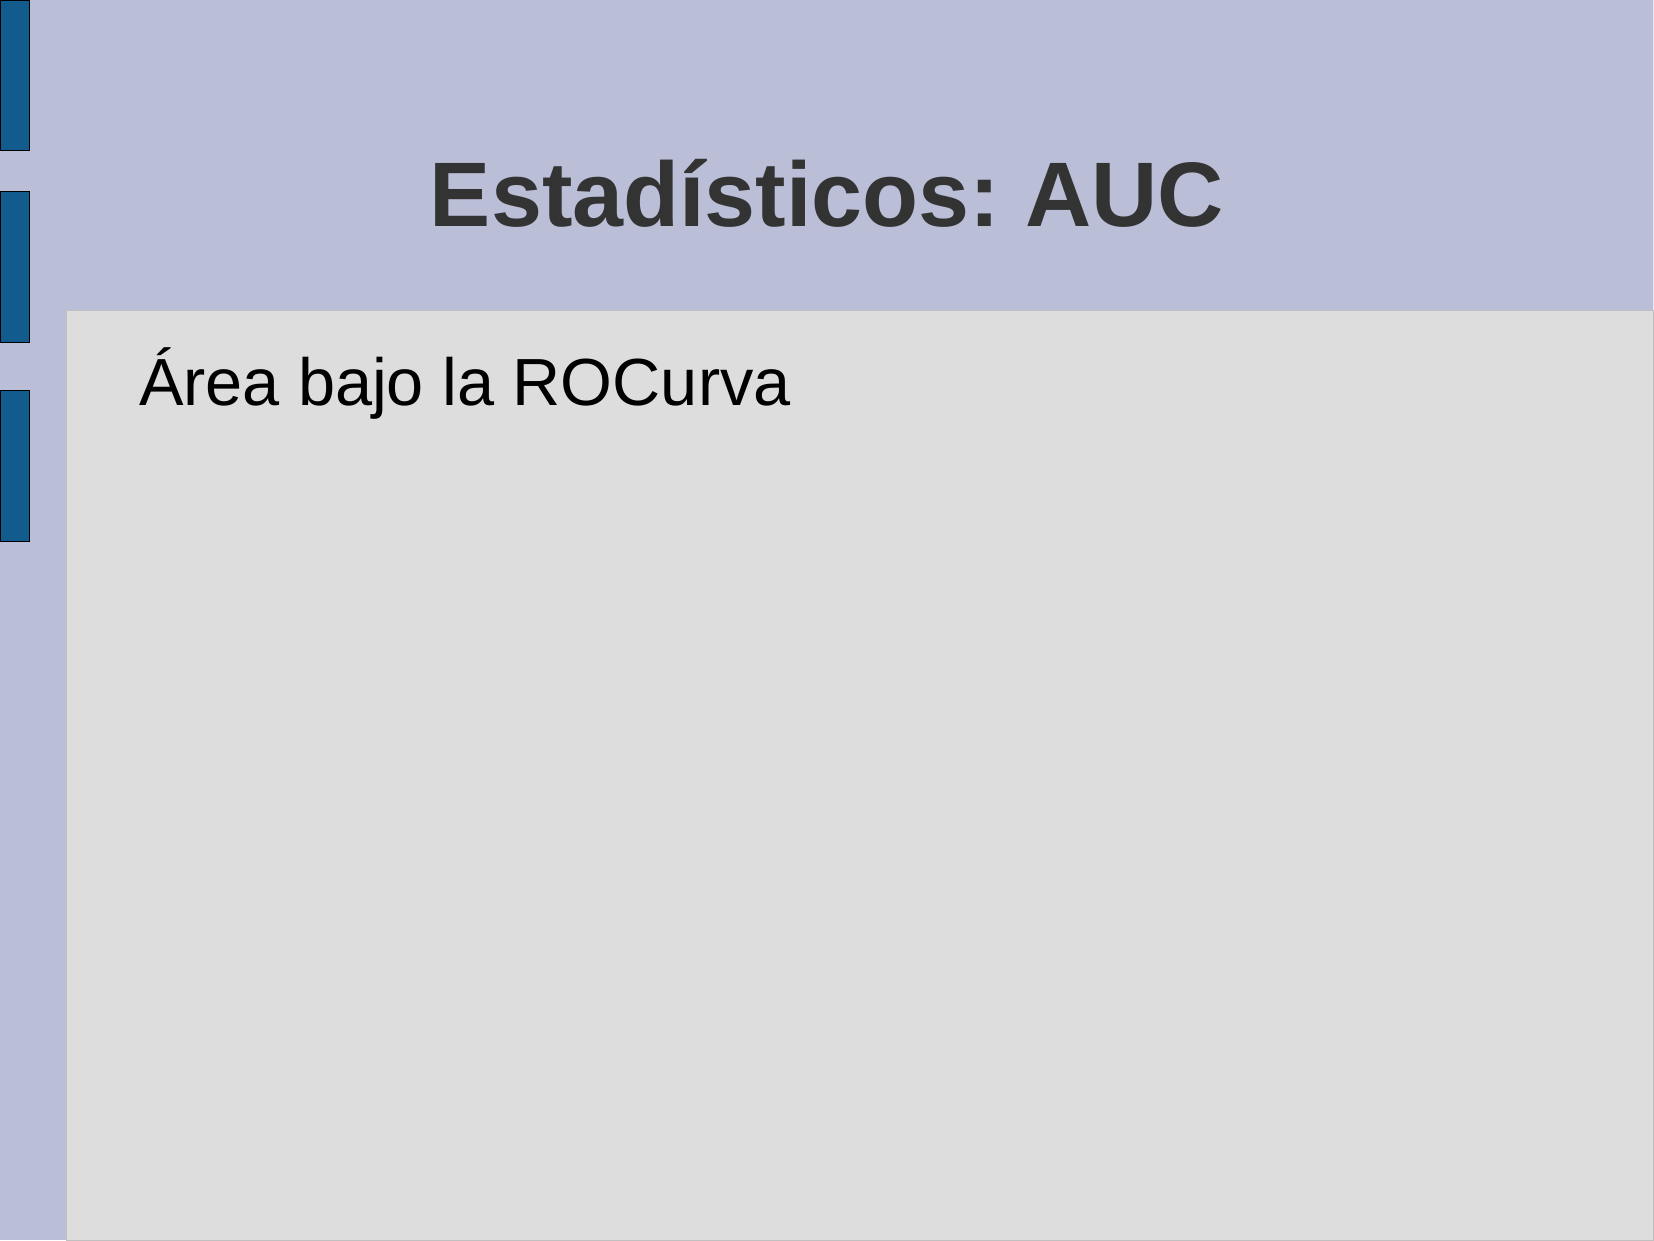

# Estadísticos: AUC
Área bajo la ROCurva